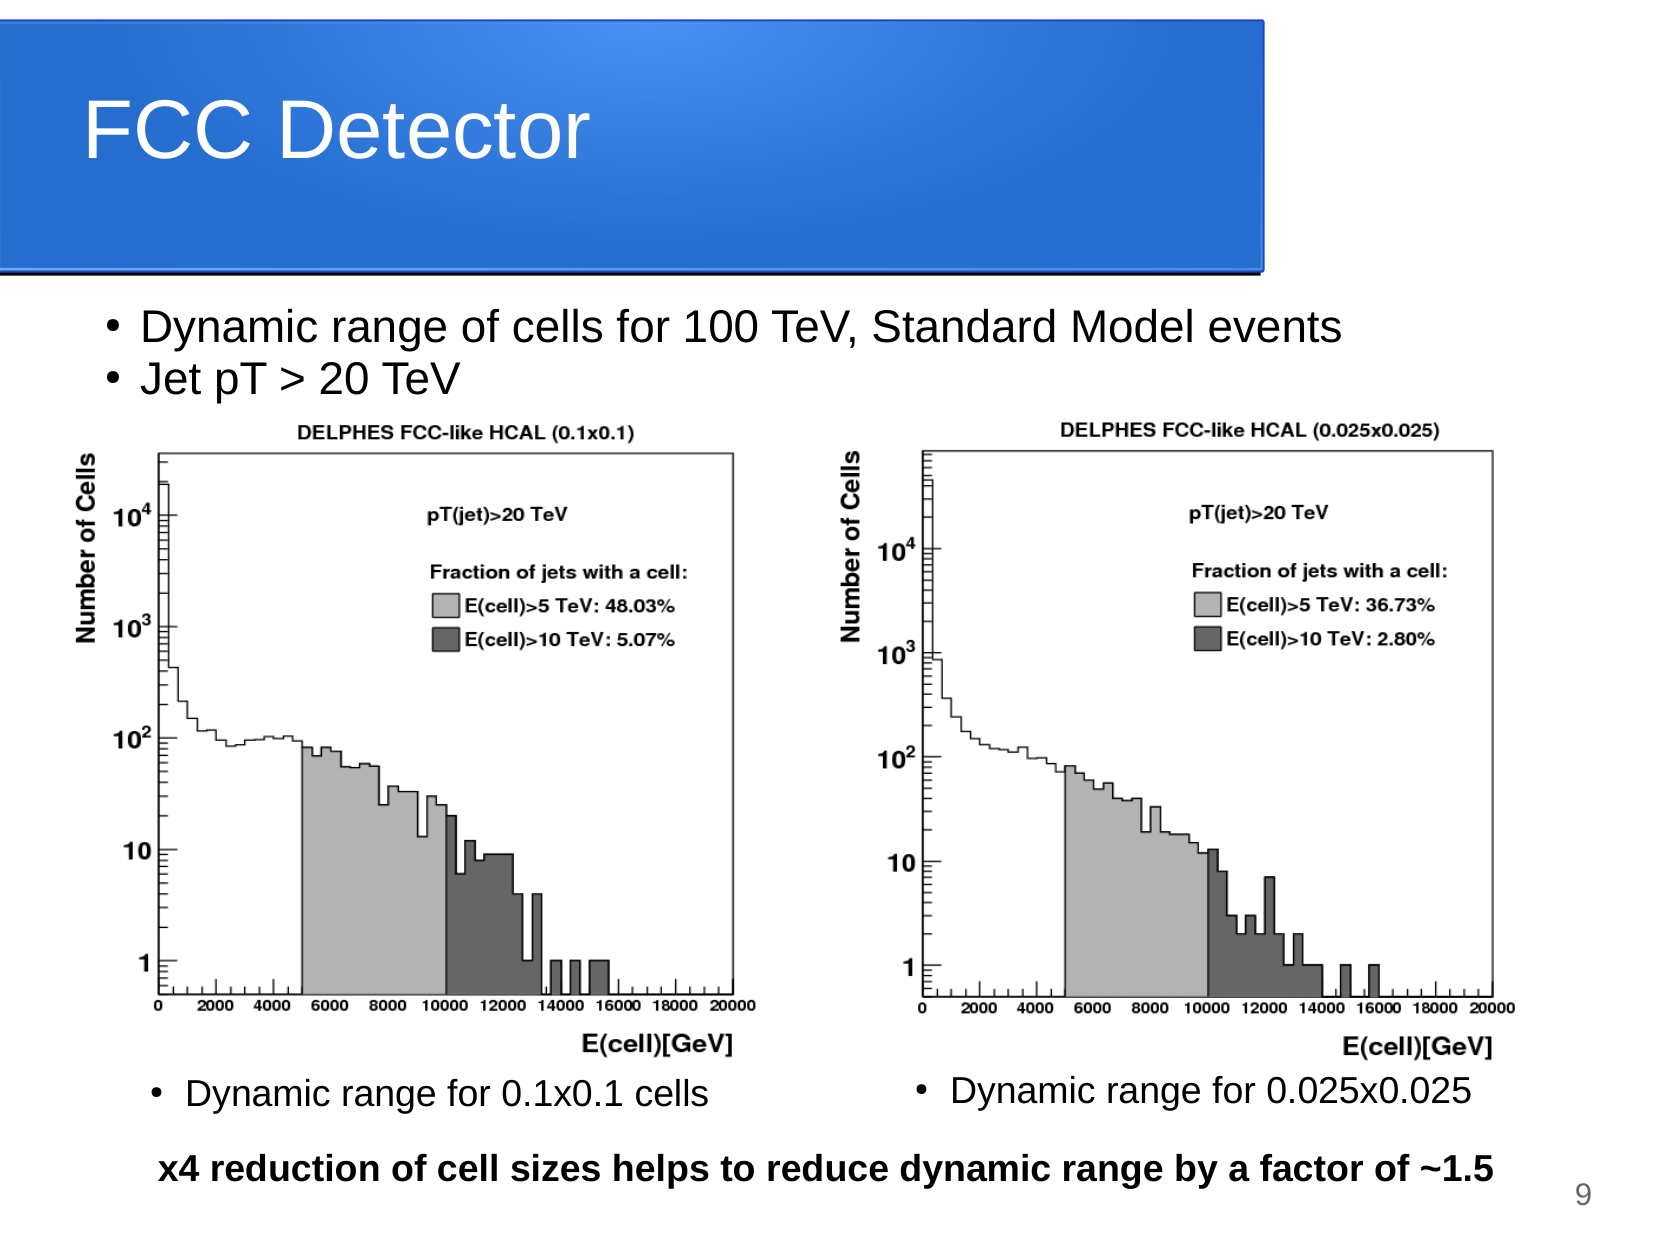

# FCC Detector
Dynamic range of cells for 100 TeV, Standard Model events
Jet pT > 20 TeV
Dynamic range for 0.025x0.025
Dynamic range for 0.1x0.1 cells
x4 reduction of cell sizes helps to reduce dynamic range by a factor of ~1.5